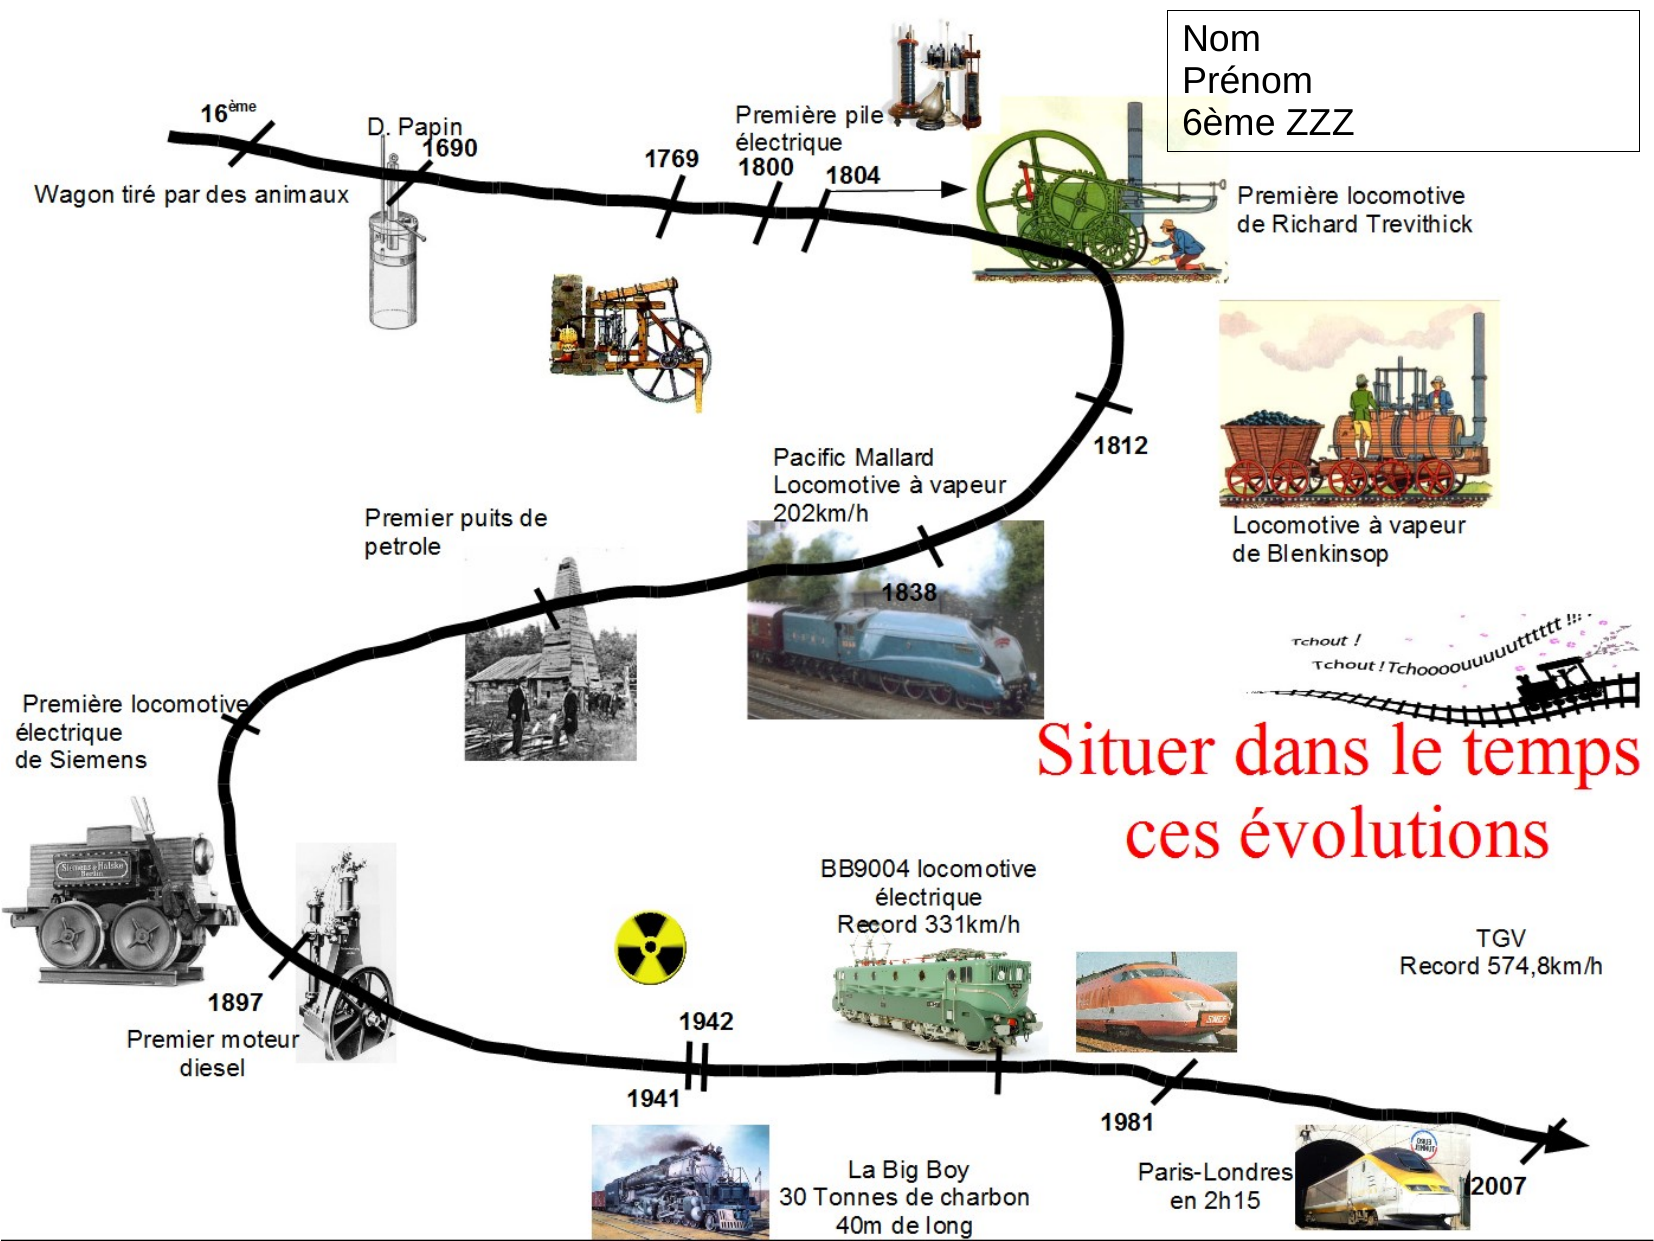

Nom
Prénom
6ème ZZZ
Machine de watt
Machine à vapeur
Réaction nucléaire
Premier TGV
1879
1955
1859
 La war bonnet
train diesel
1938